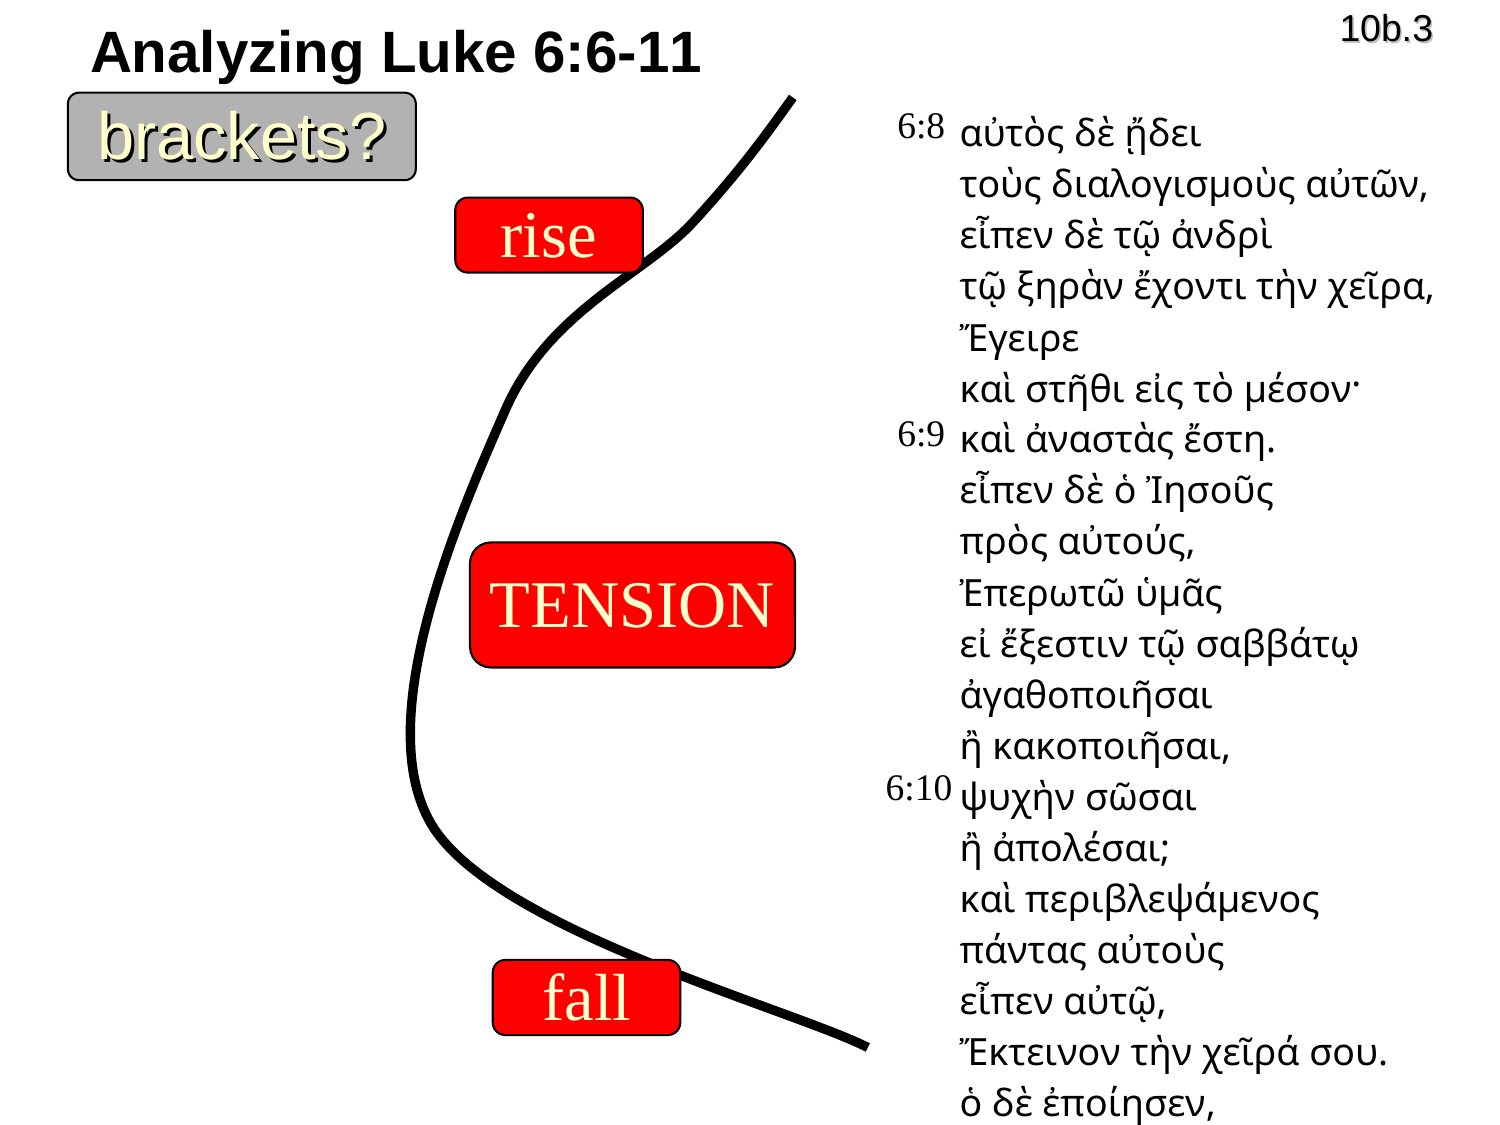

10b.3
Analyzing Luke 6:6-11
brackets?
rise
fall
αὐτὸς δὲ ᾔδει
τοὺς διαλογισμοὺς αὐτῶν,
εἶπεν δὲ τῷ ἀνδρὶ
τῷ ξηρὰν ἔχοντι τὴν χεῖρα,
Ἔγειρε
καὶ στῆθι εἰς τὸ μέσον·
καὶ ἀναστὰς ἔστη.
εἶπεν δὲ ὁ Ἰησοῦς
πρὸς αὐτούς,
Ἐπερωτῶ ὑμᾶς
εἰ ἔξεστιν τῷ σαββάτῳ
ἀγαθοποιῆσαι
ἢ κακοποιῆσαι,
ψυχὴν σῶσαι
ἢ ἀπολέσαι;
καὶ περιβλεψάμενος
πάντας αὐτοὺς
εἶπεν αὐτῷ,
Ἔκτεινον τὴν χεῖρά σου.
ὁ δὲ ἐποίησεν,
καὶ ἀπεκατεστάθη
ἡ χεὶρ αὐτοῦ.
6:8
6:9
TENSION
6:10